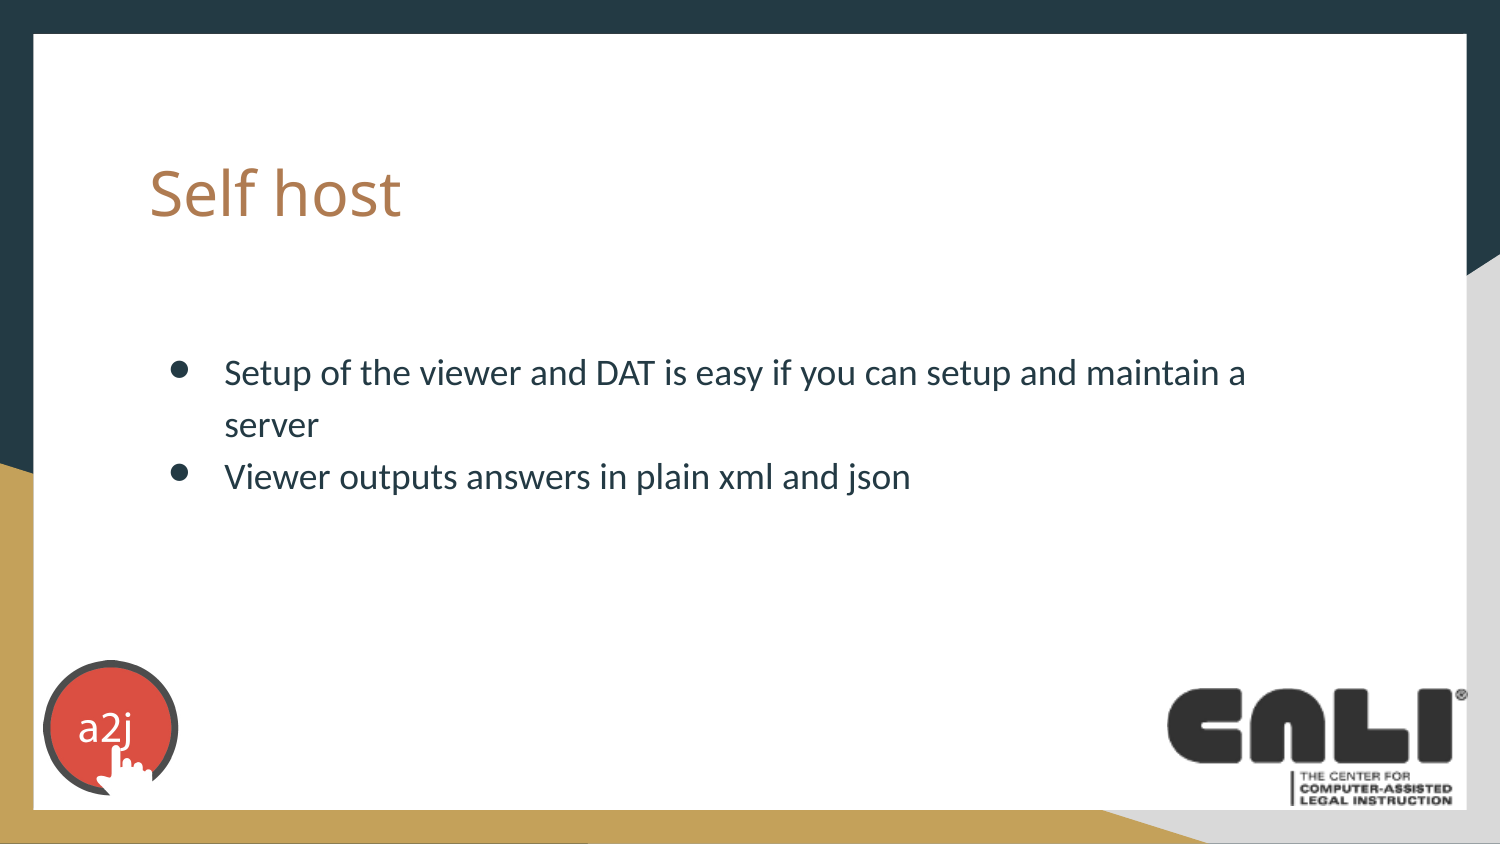

# Self host
Setup of the viewer and DAT is easy if you can setup and maintain a server
Viewer outputs answers in plain xml and json